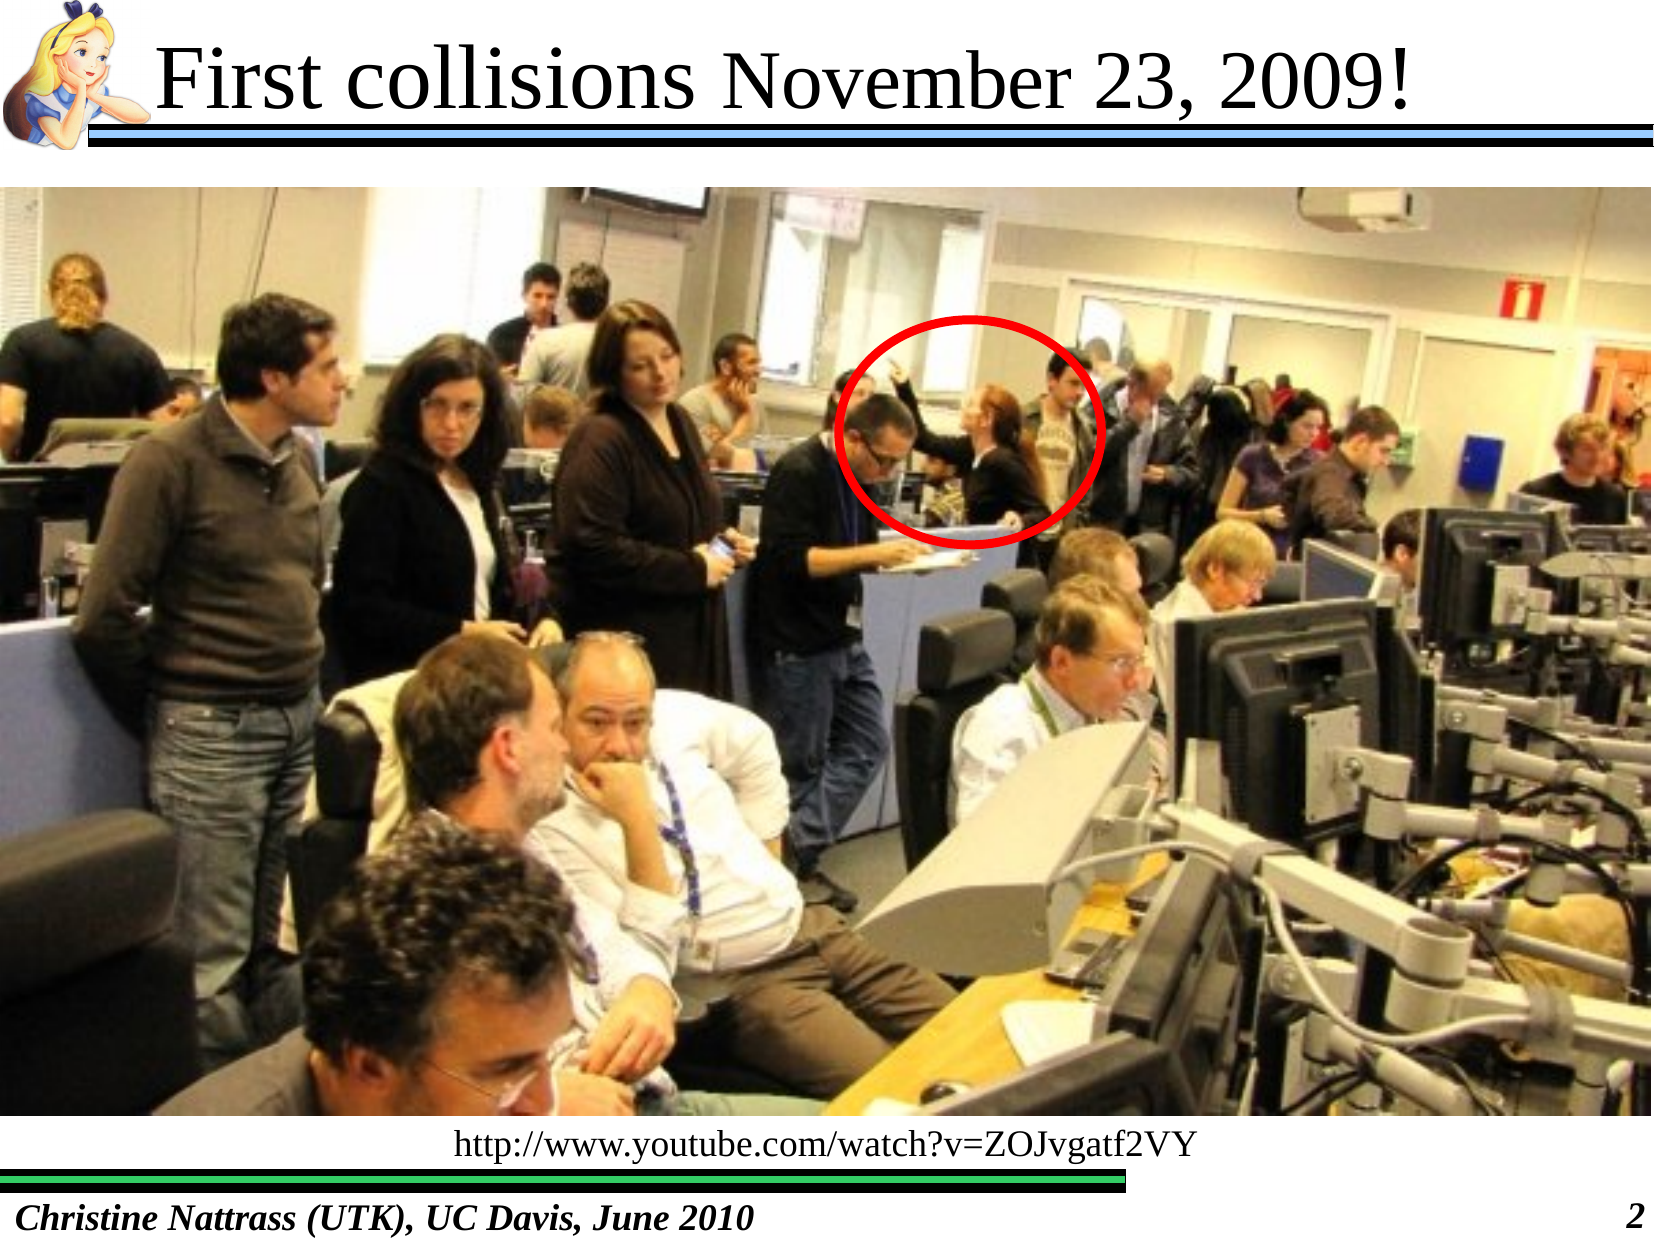

# First collisions November 23, 2009!
http://www.youtube.com/watch?v=ZOJvgatf2VY